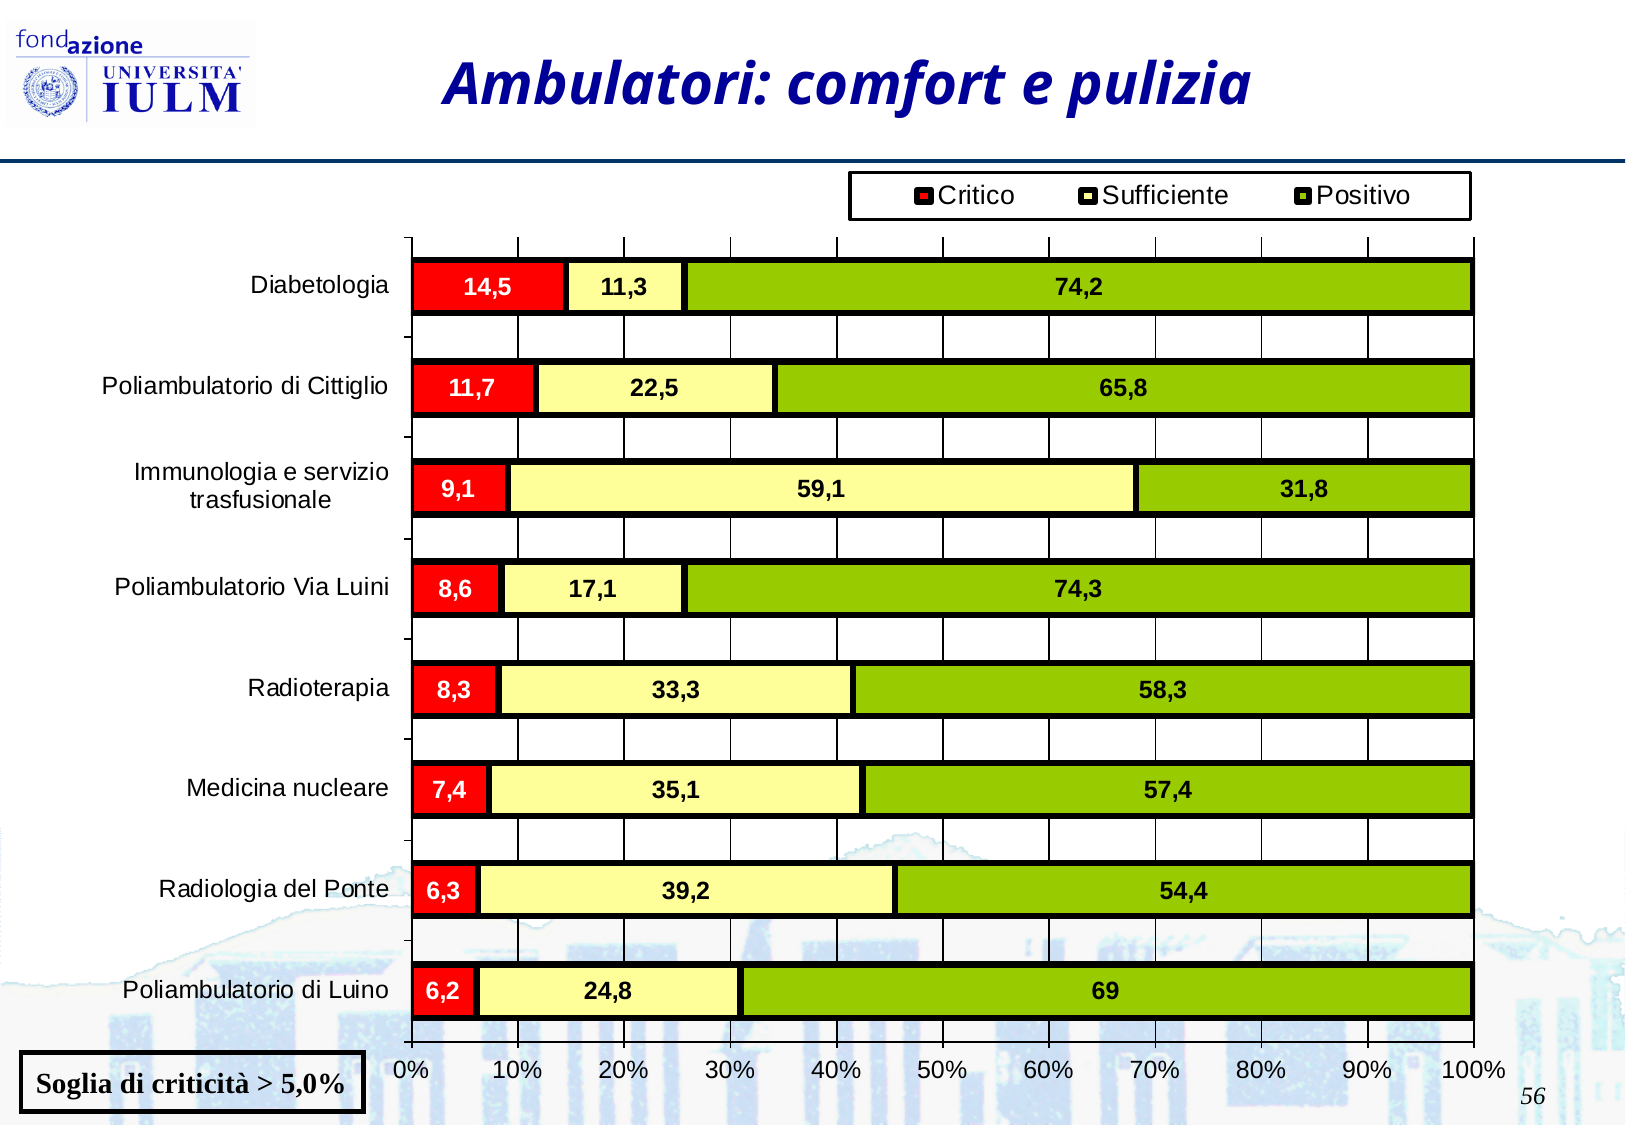

Ambulatori: comfort e pulizia
Soglia di criticità > 5,0%